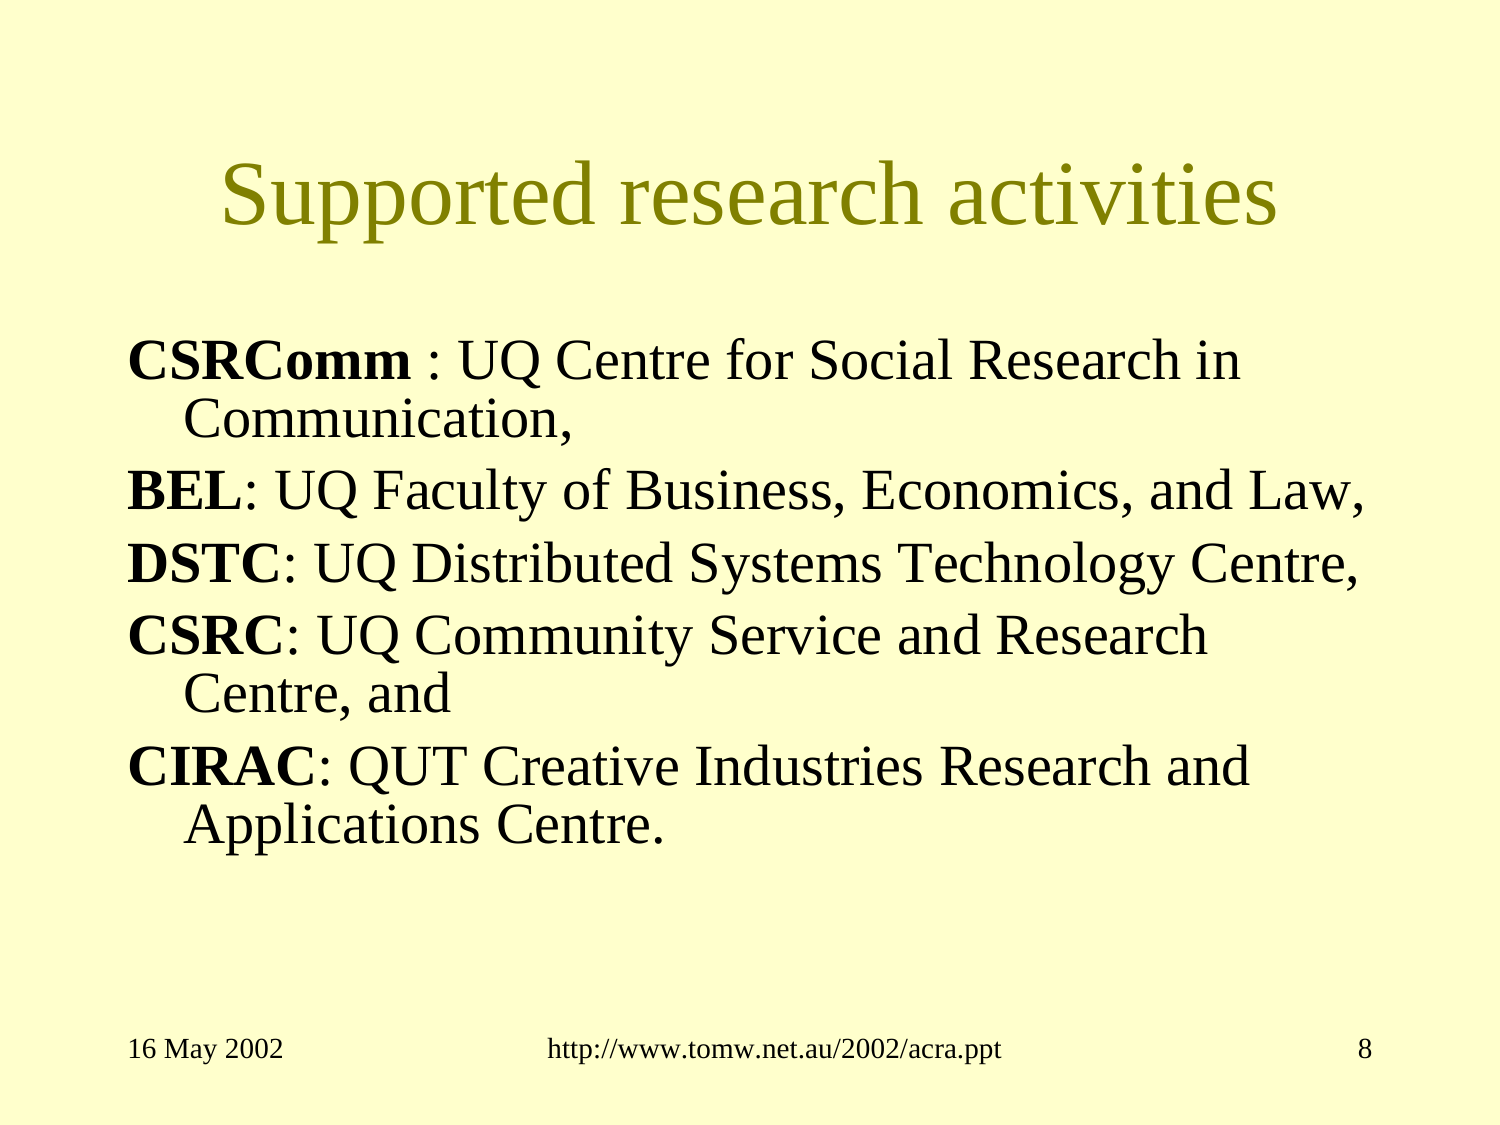

# Supported research activities
CSRComm : UQ Centre for Social Research in Communication,
BEL: UQ Faculty of Business, Economics, and Law,
DSTC: UQ Distributed Systems Technology Centre,
CSRC: UQ Community Service and Research Centre, and
CIRAC: QUT Creative Industries Research and Applications Centre.
16 May 2002
http://www.tomw.net.au/2002/acra.ppt
8